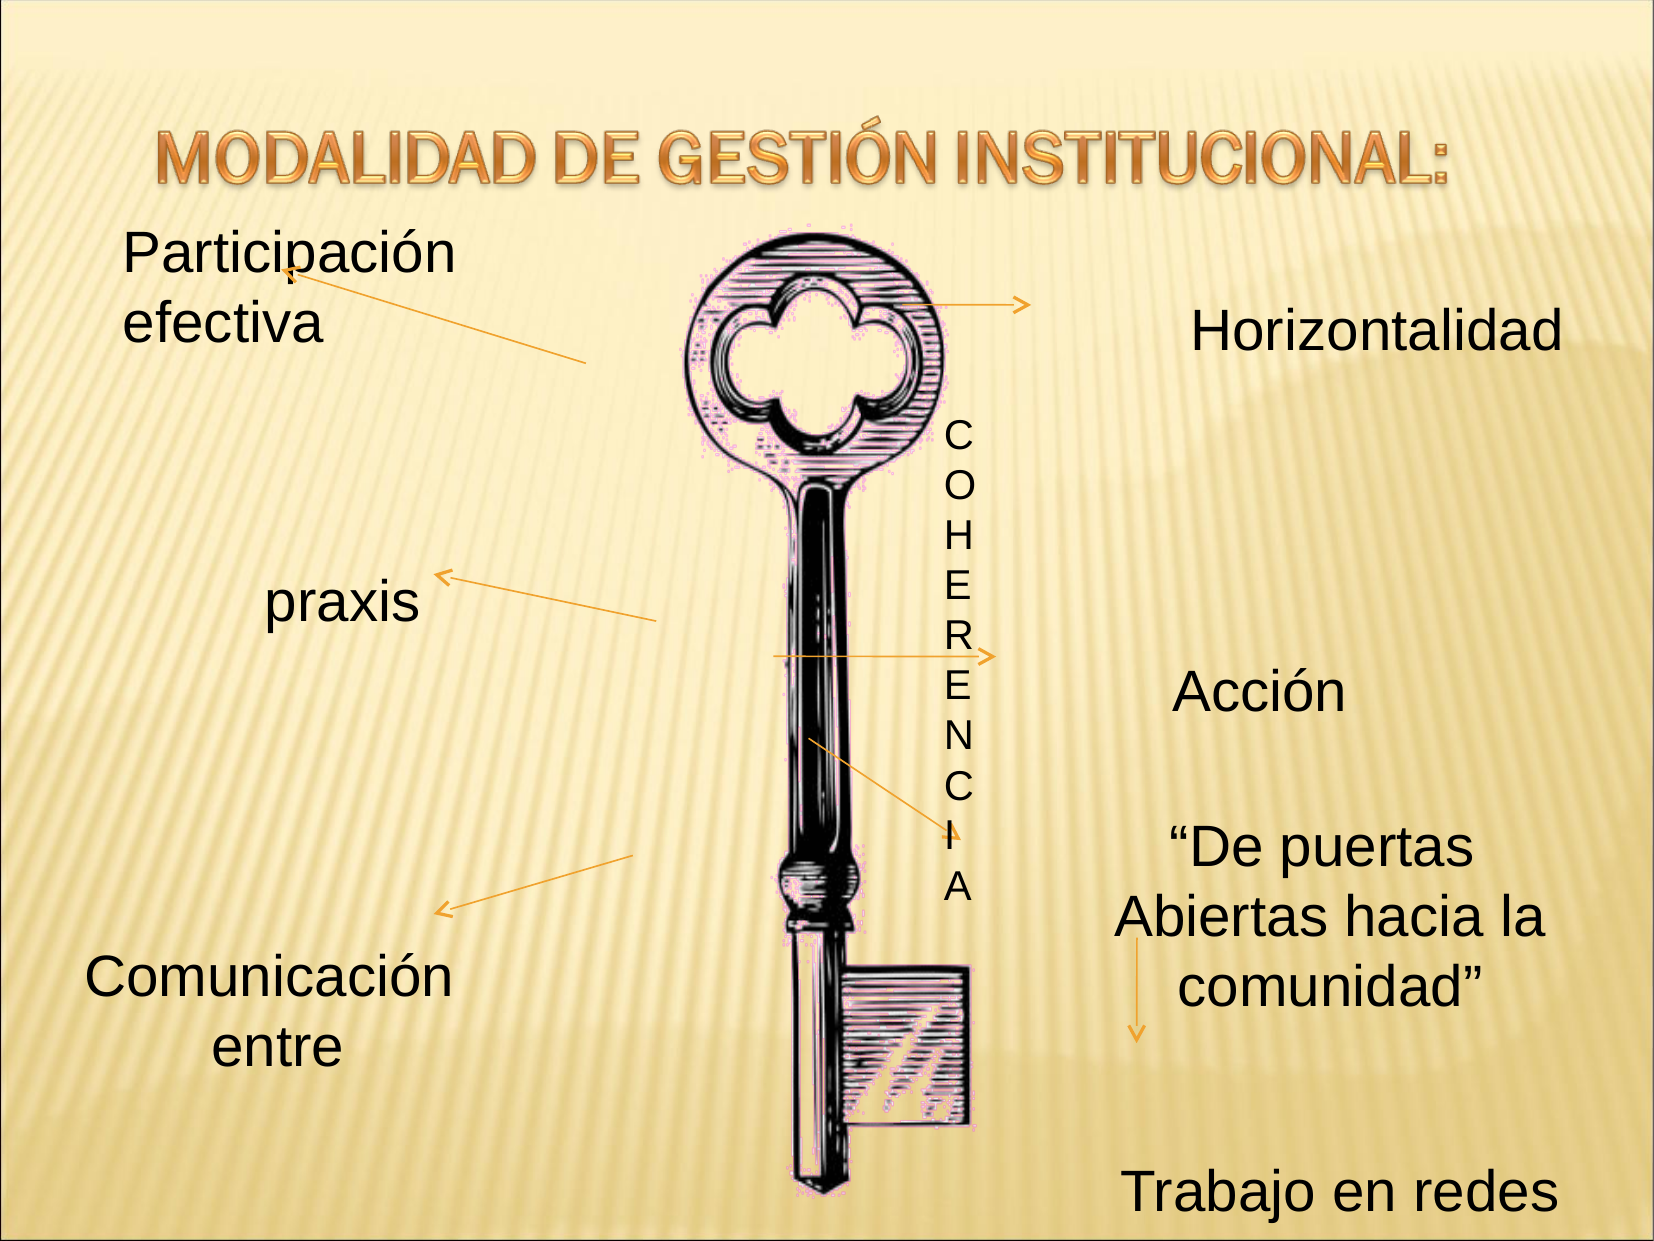

Participación
efectiva
Horizontalidad
C
O
H
E
R
E
N
C
I
A
praxis
Acción
“De puertas
Abiertas hacia la
comunidad”
Comunicación
 entre
Trabajo en redes